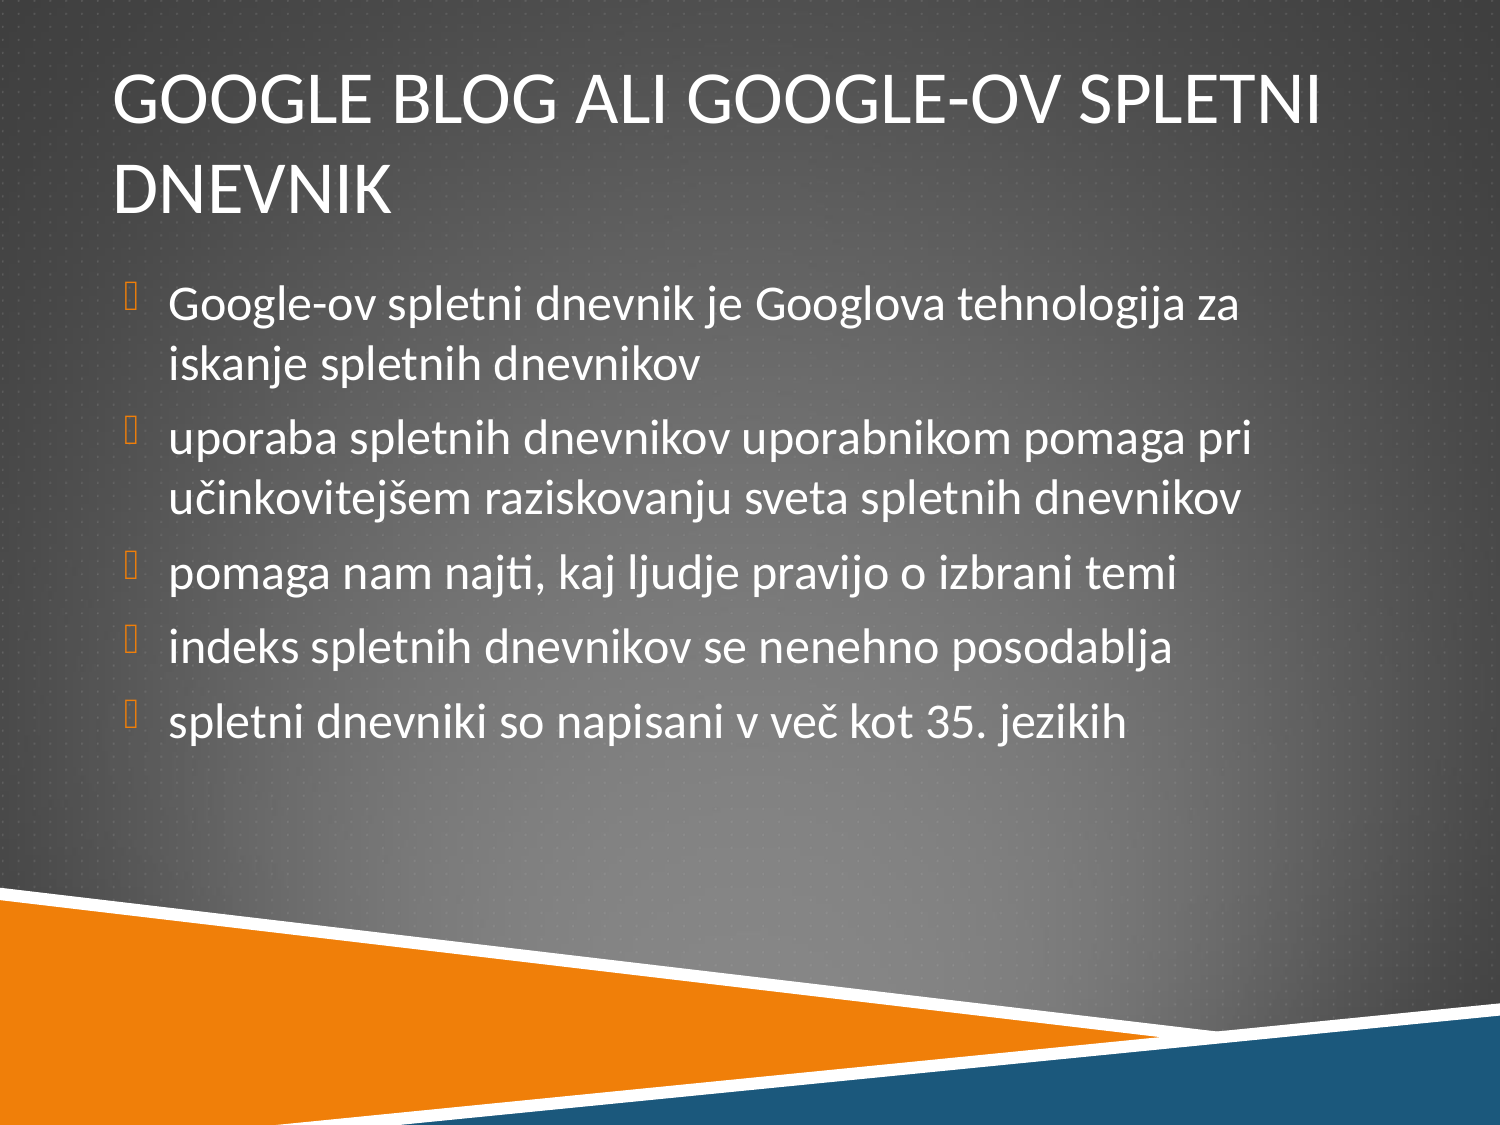

# GOOGLE BLOG ALI GOOGLE-OV SPLETNI DNEVNIK
Google-ov spletni dnevnik je Googlova tehnologija za iskanje spletnih dnevnikov
uporaba spletnih dnevnikov uporabnikom pomaga pri učinkovitejšem raziskovanju sveta spletnih dnevnikov
pomaga nam najti, kaj ljudje pravijo o izbrani temi
indeks spletnih dnevnikov se nenehno posodablja
spletni dnevniki so napisani v več kot 35. jezikih